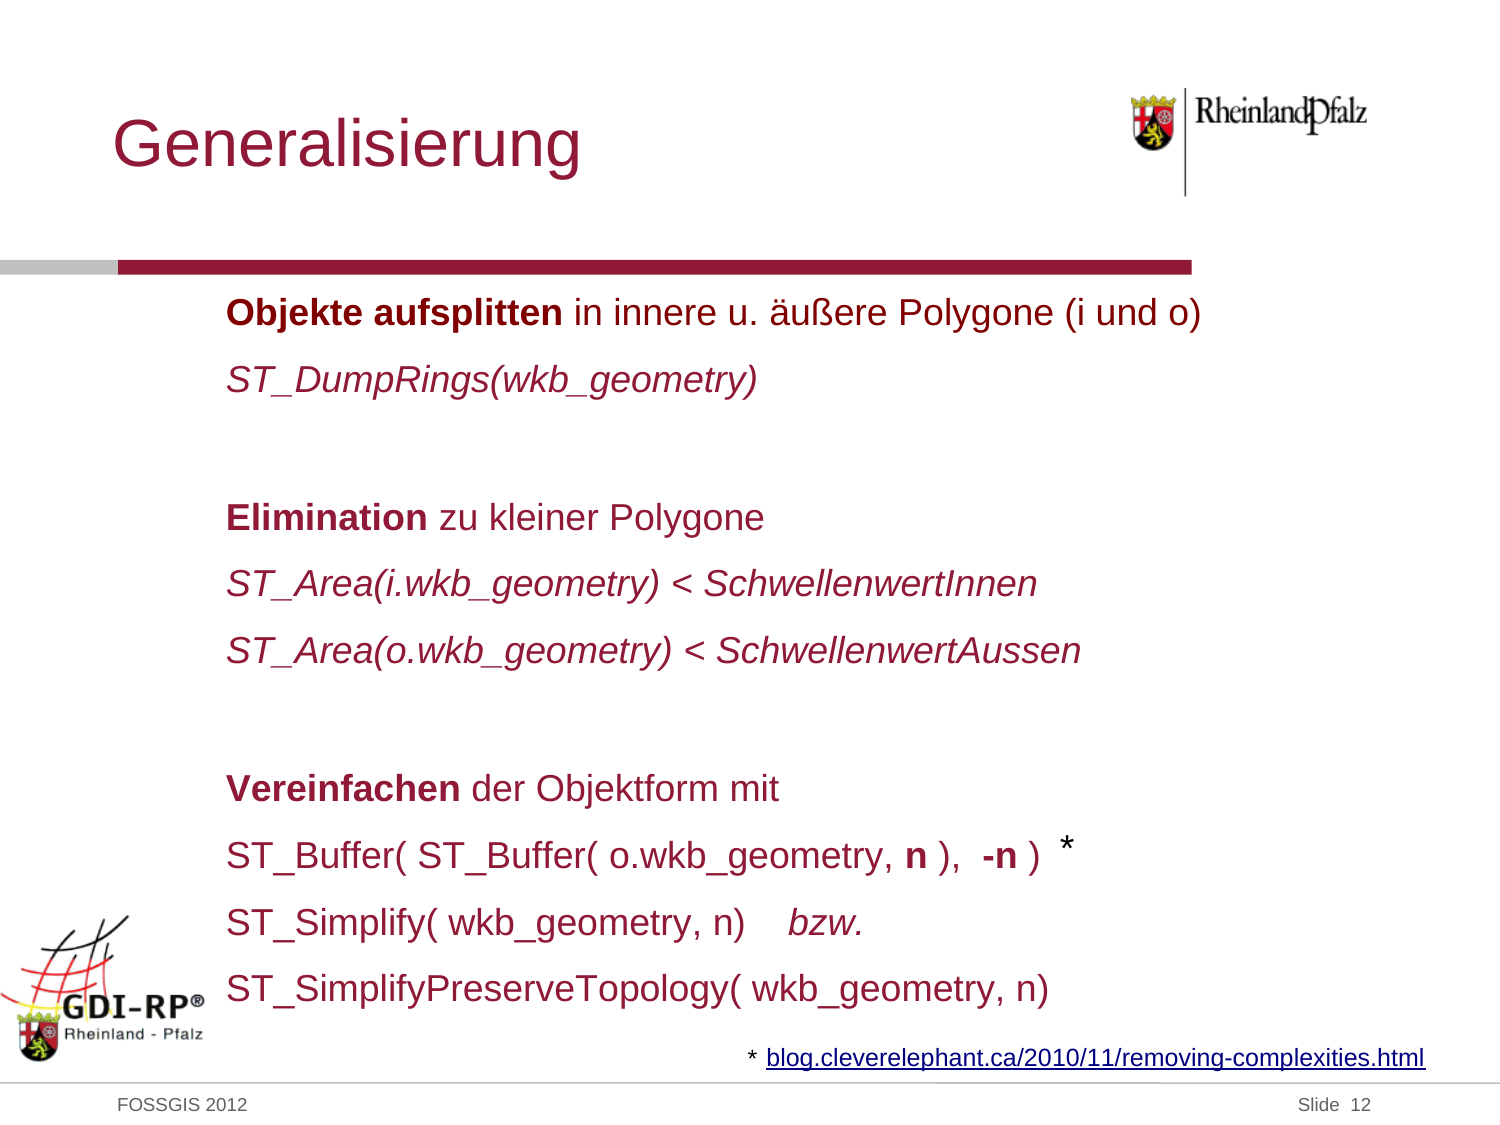

# Generalisierung
Objekte aufsplitten in innere u. äußere Polygone (i und o)
ST_DumpRings(wkb_geometry)
Elimination zu kleiner Polygone
ST_Area(i.wkb_geometry) < SchwellenwertInnen
ST_Area(o.wkb_geometry) < SchwellenwertAussen
Vereinfachen der Objektform mit
ST_Buffer( ST_Buffer( o.wkb_geometry, n ), -n )
ST_Simplify( wkb_geometry, n) bzw.
ST_SimplifyPreserveTopology( wkb_geometry, n)
*
blog.cleverelephant.ca/2010/11/removing-complexities.html
*